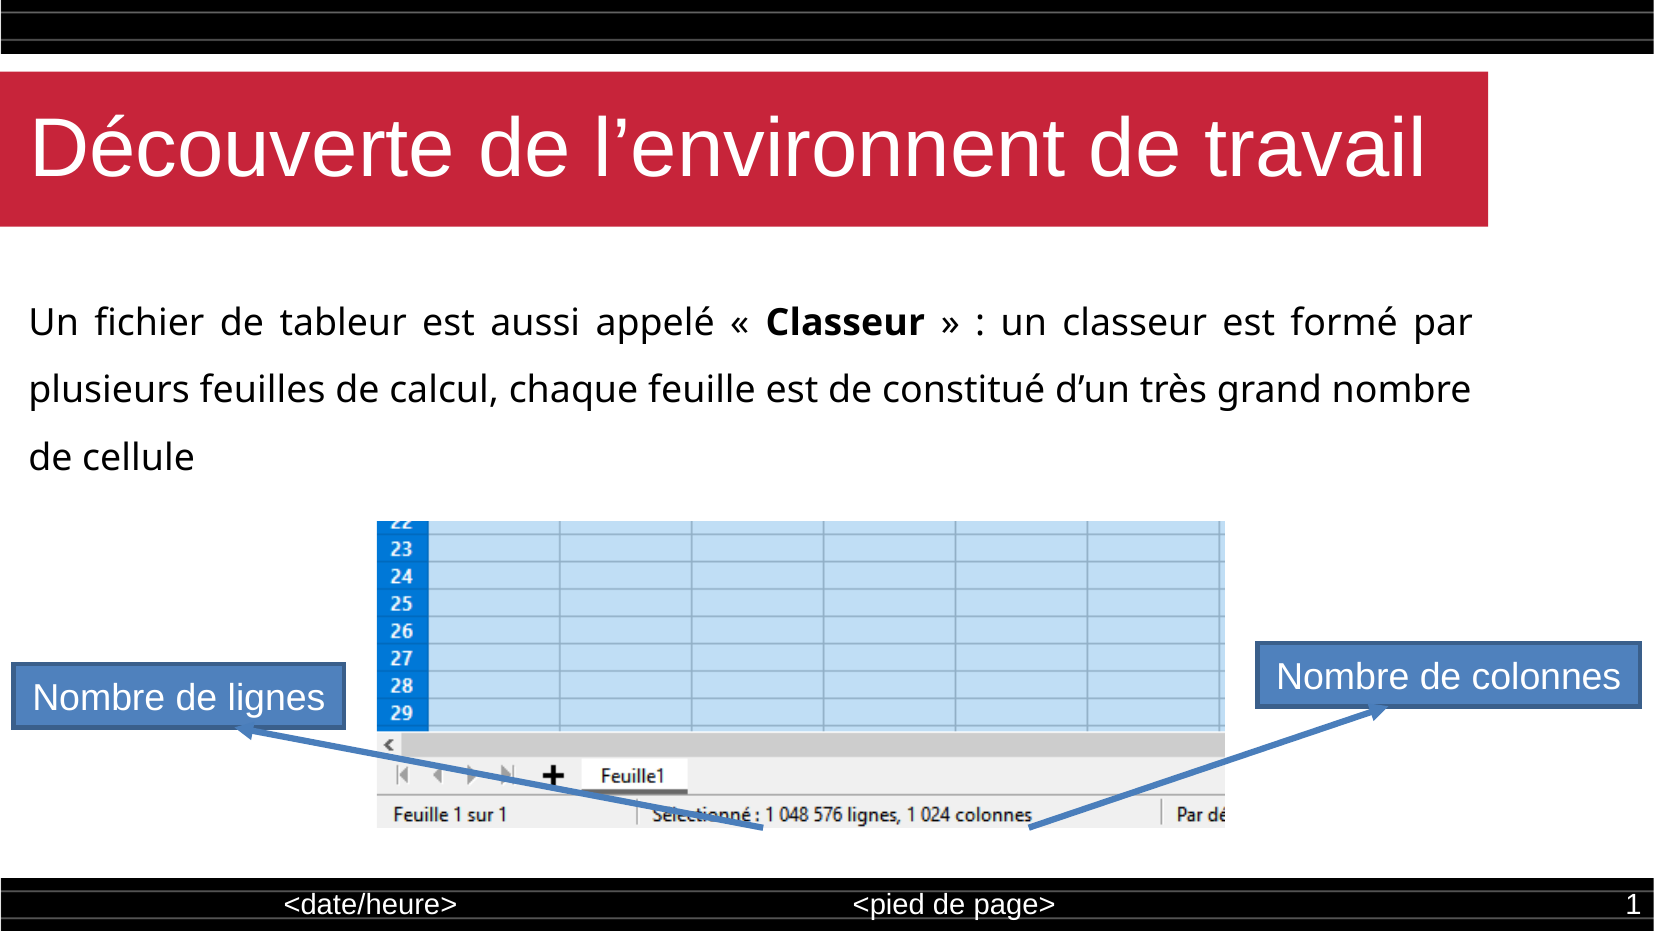

# Découverte de l’environnent de travail
Un fichier de tableur est aussi appelé « Classeur » : un classeur est formé par plusieurs feuilles de calcul, chaque feuille est de constitué d’un très grand nombre de cellule
Nombre de colonnes
Nombre de lignes